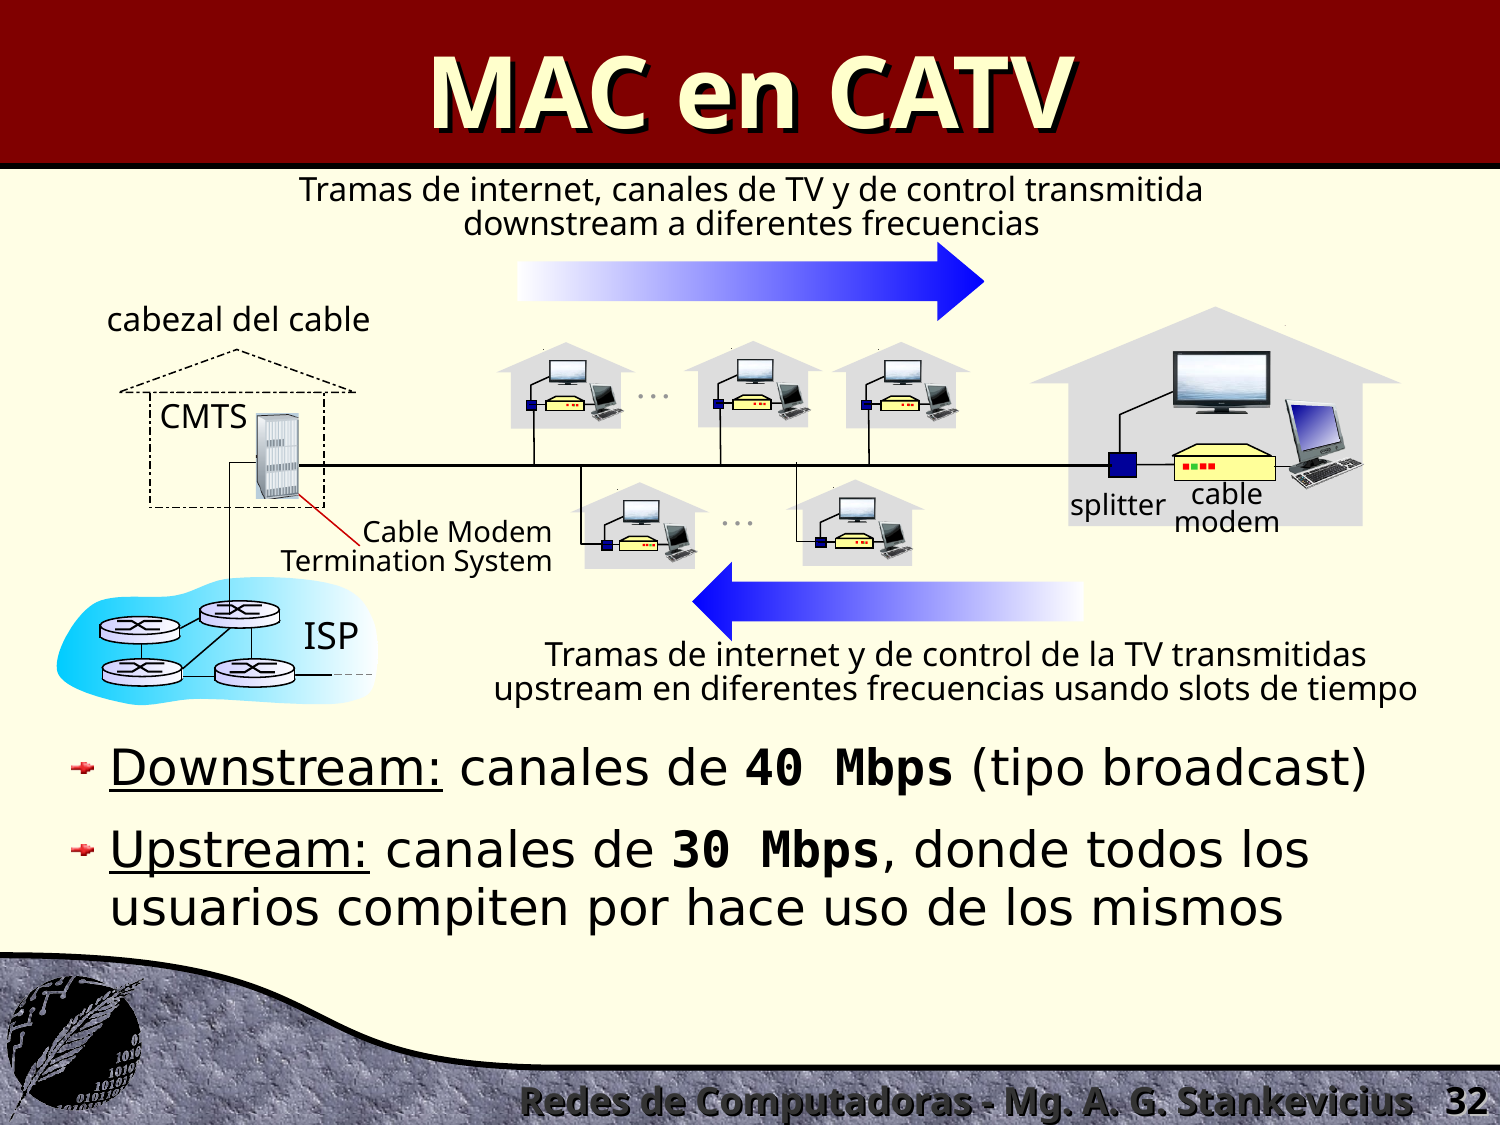

# MAC en CATV
Tramas de internet, canales de TV y de control transmitida
downstream a diferentes frecuencias
cabezal del cable
cable
modem
splitter
…
…
CMTS
Cable Modem
Termination System
Tramas de internet y de control de la TV transmitidas
upstream en diferentes frecuencias usando slots de tiempo
ISP
Downstream: canales de 40 Mbps (tipo broadcast)
Upstream: canales de 30 Mbps, donde todos los usuarios compiten por hace uso de los mismos
32